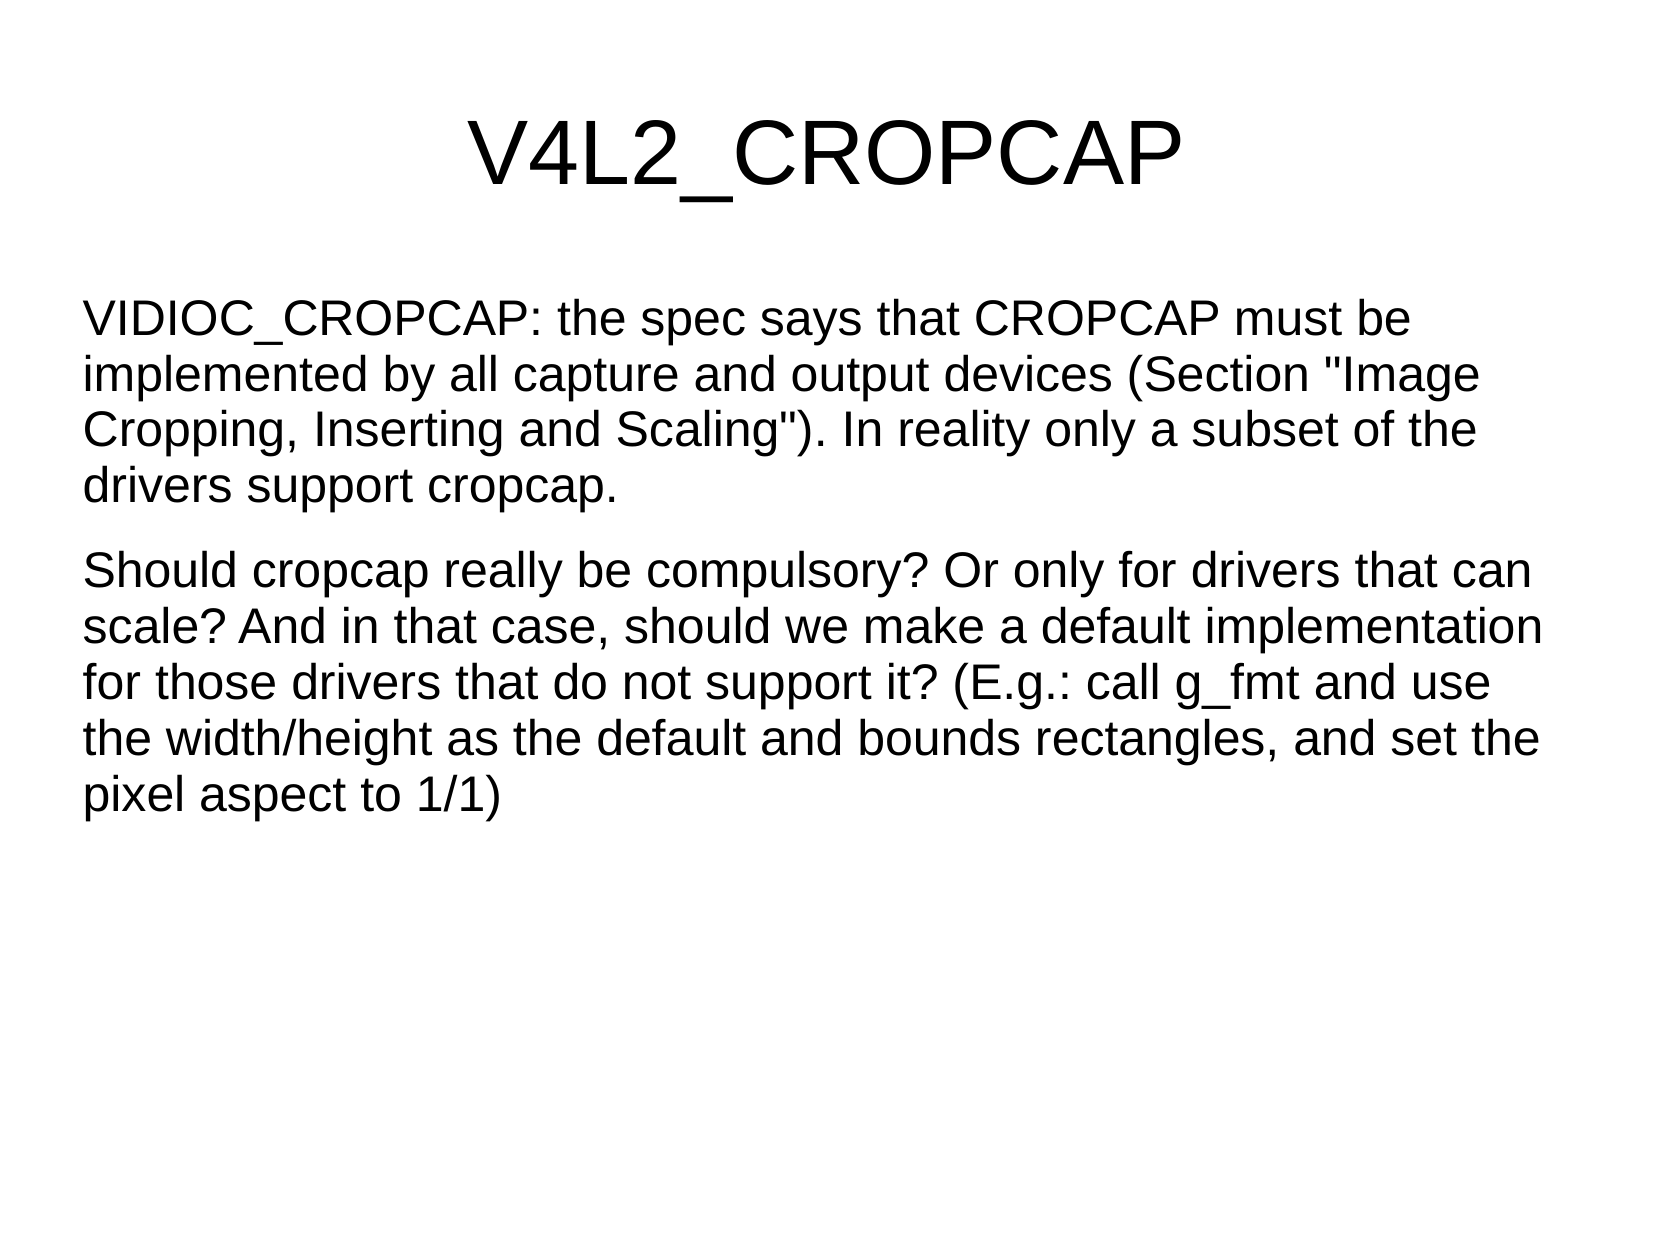

# V4L2_CROPCAP
VIDIOC_CROPCAP: the spec says that CROPCAP must be implemented by all capture and output devices (Section "Image Cropping, Inserting and Scaling"). In reality only a subset of the drivers support cropcap.
Should cropcap really be compulsory? Or only for drivers that can scale? And in that case, should we make a default implementation for those drivers that do not support it? (E.g.: call g_fmt and use the width/height as the default and bounds rectangles, and set the pixel aspect to 1/1)